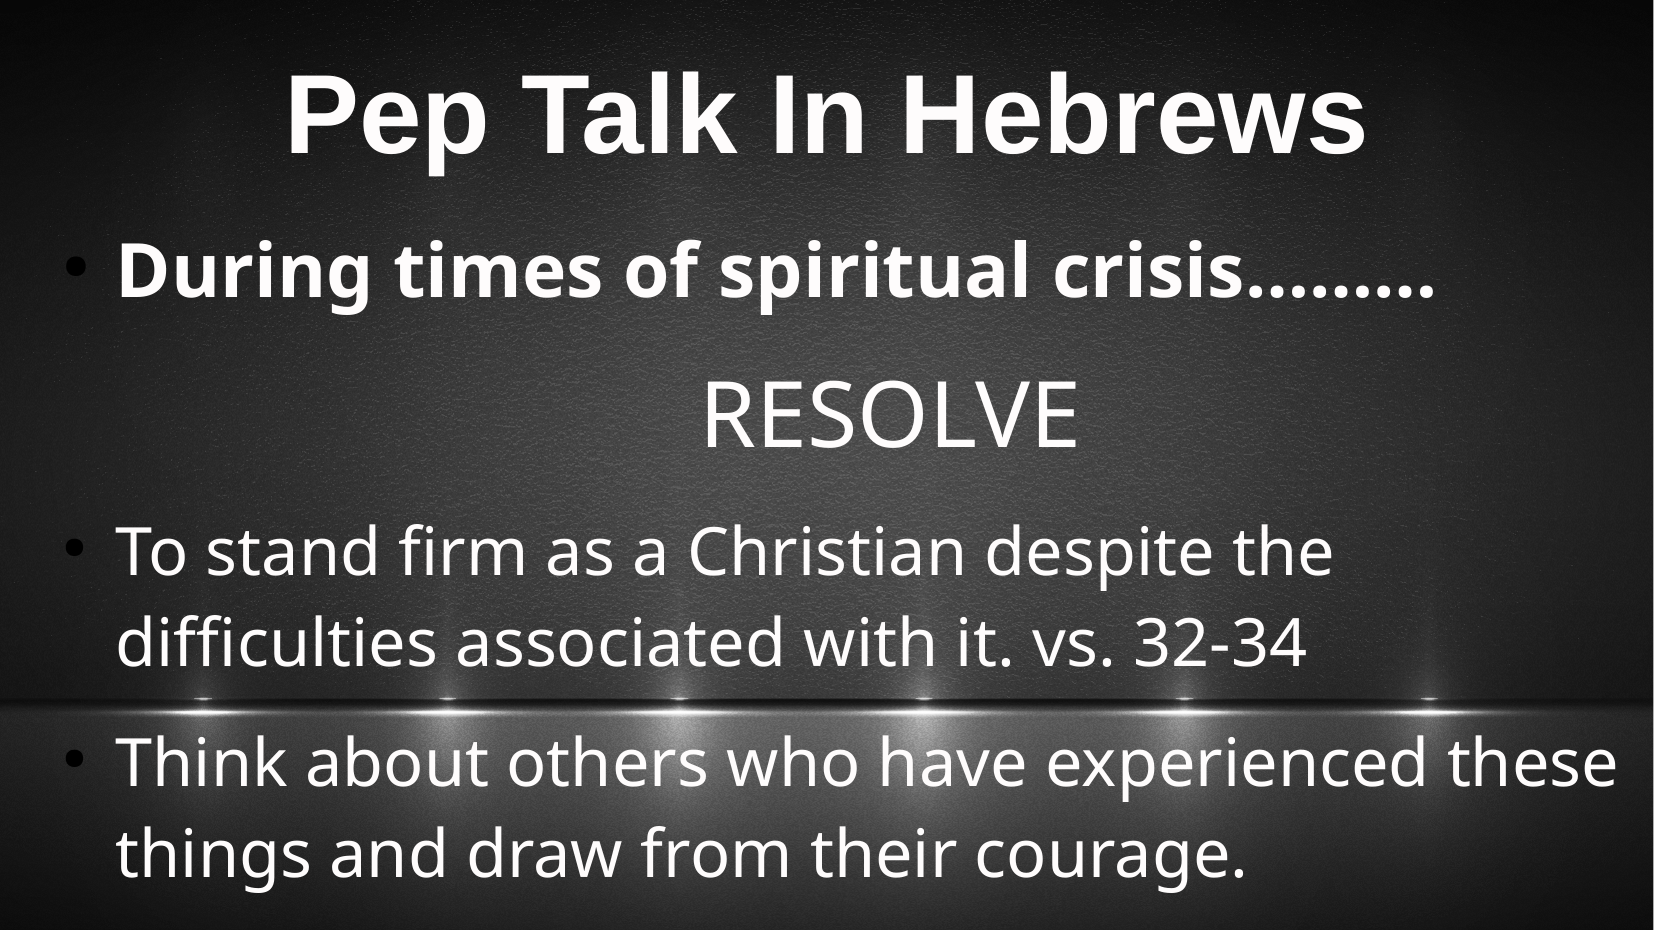

# Pep Talk In Hebrews
During times of spiritual crisis………
RESOLVE
To stand firm as a Christian despite the difficulties associated with it. vs. 32-34
Think about others who have experienced these things and draw from their courage.